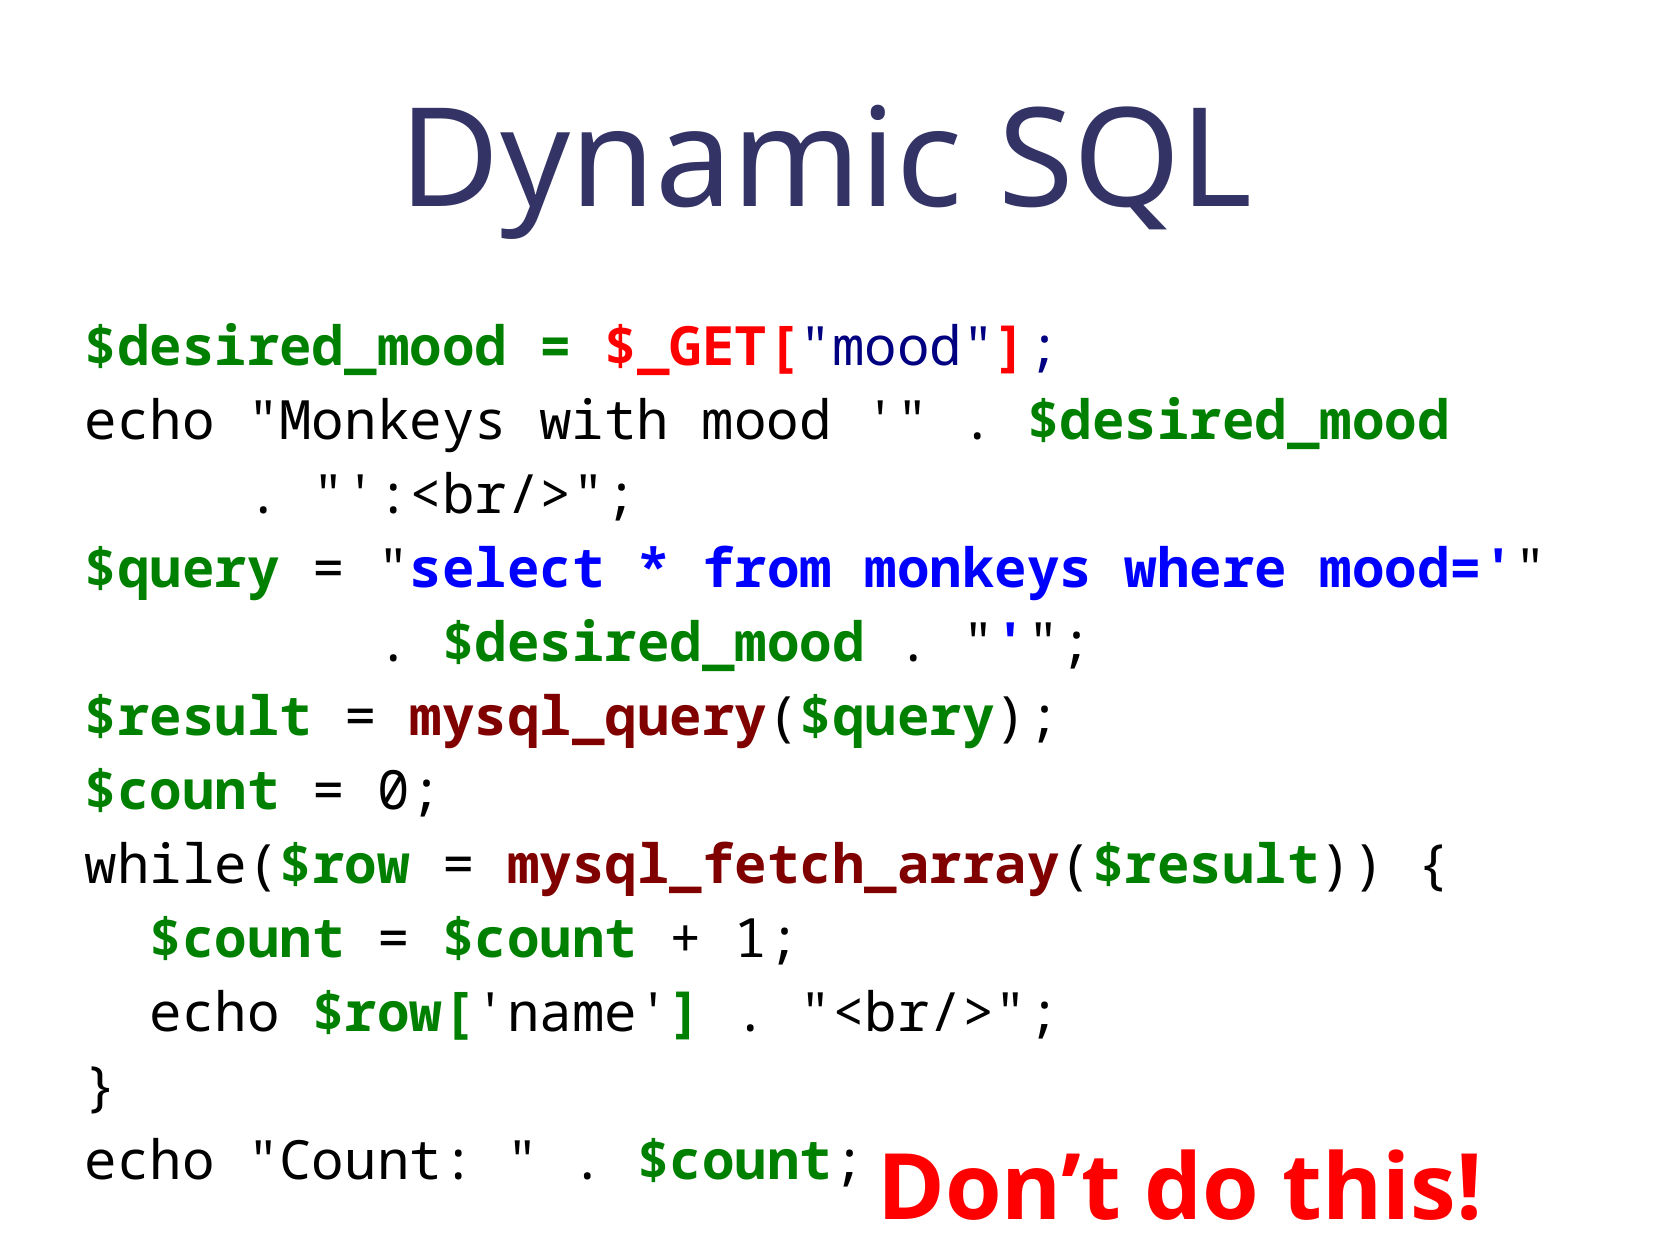

# Dynamic SQL
 $desired_mood = $_GET["mood"];
 echo "Monkeys with mood '" . $desired_mood
 . "':<br/>";
 $query = "select * from monkeys where mood='"
 . $desired_mood . "'";
 $result = mysql_query($query);
 $count = 0;
 while($row = mysql_fetch_array($result)) {
 $count = $count + 1;
 echo $row['name'] . "<br/>";
 }
 echo "Count: " . $count;
Don’t do this!